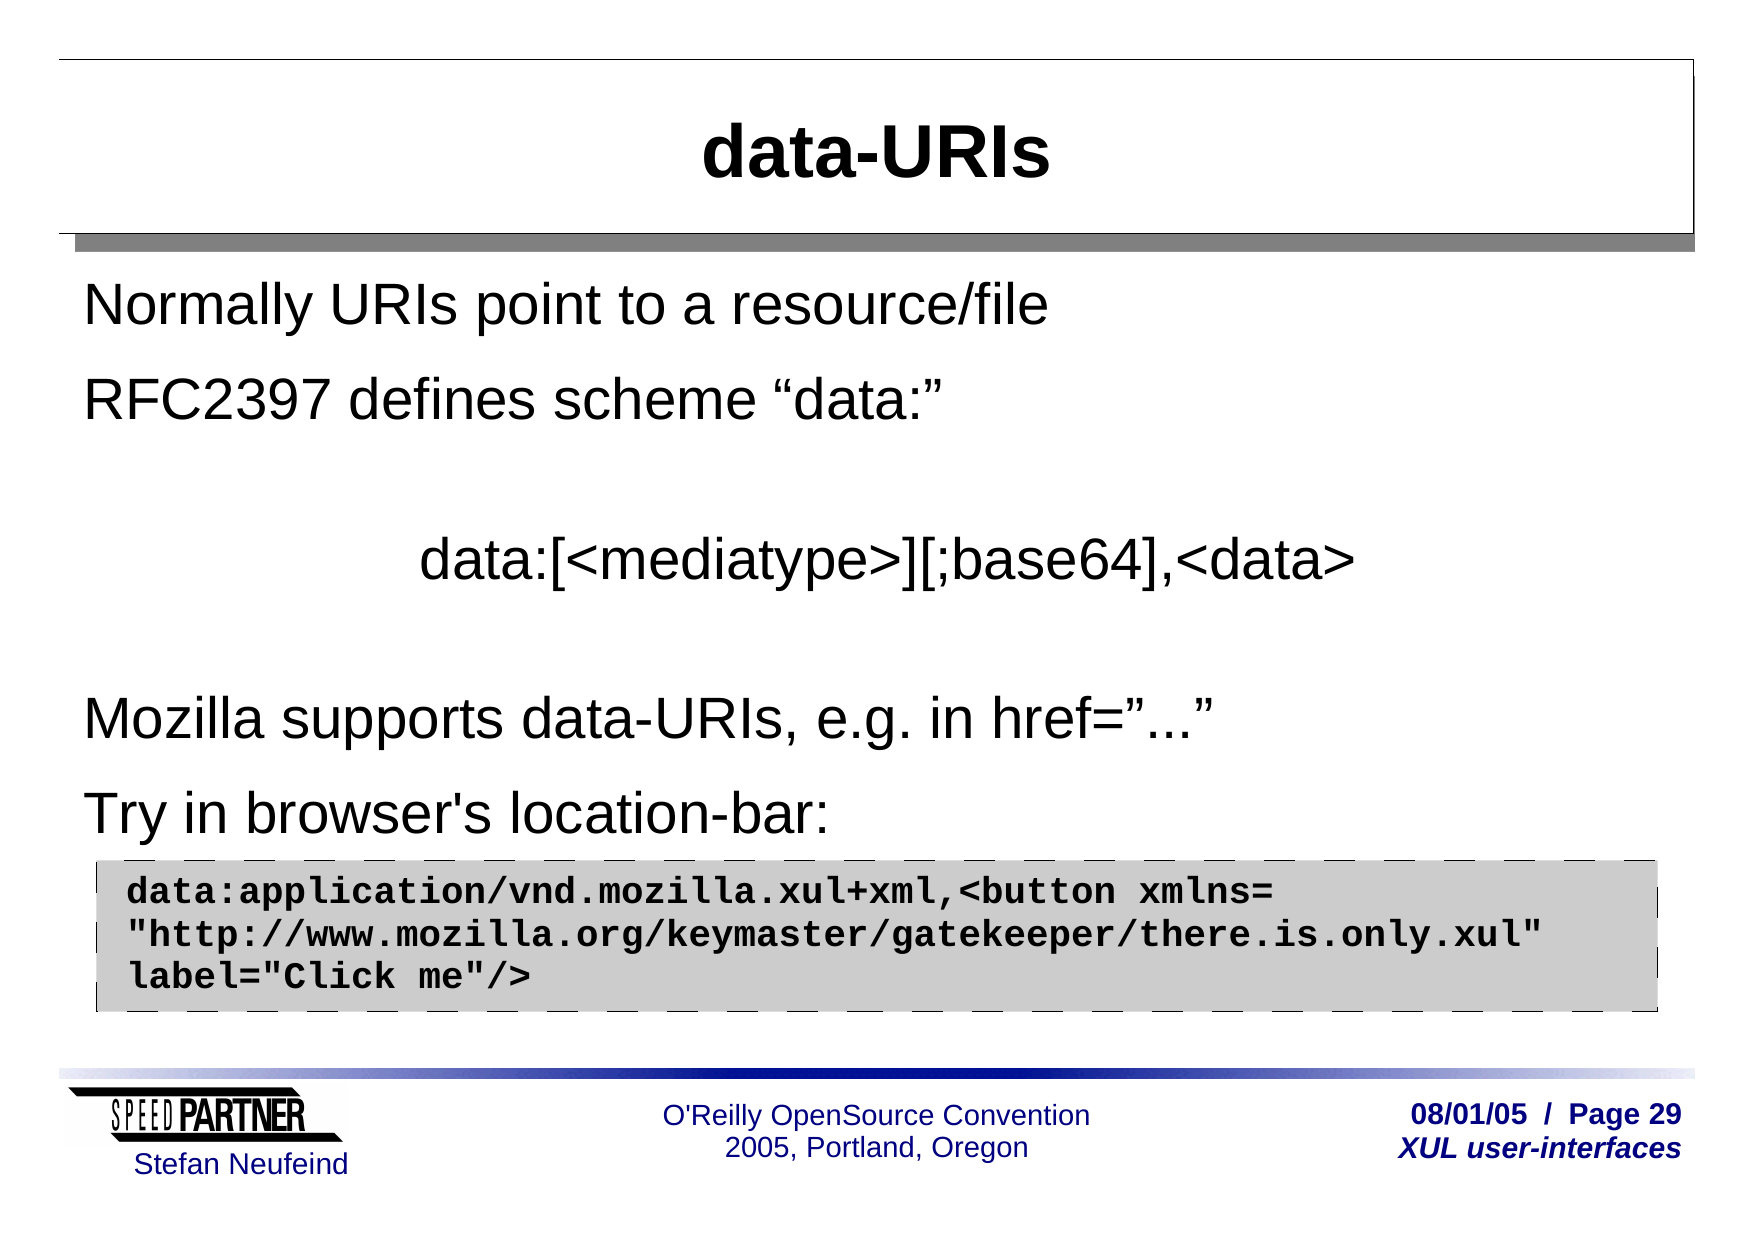

# data-URIs
Normally URIs point to a resource/file
RFC2397 defines scheme “data:”
data:[<mediatype>][;base64],<data>
Mozilla supports data-URIs, e.g. in href=”...”
Try in browser's location-bar:
data:application/vnd.mozilla.xul+xml,<button xmlns=
"http://www.mozilla.org/keymaster/gatekeeper/there.is.only.xul" label="Click me"/>